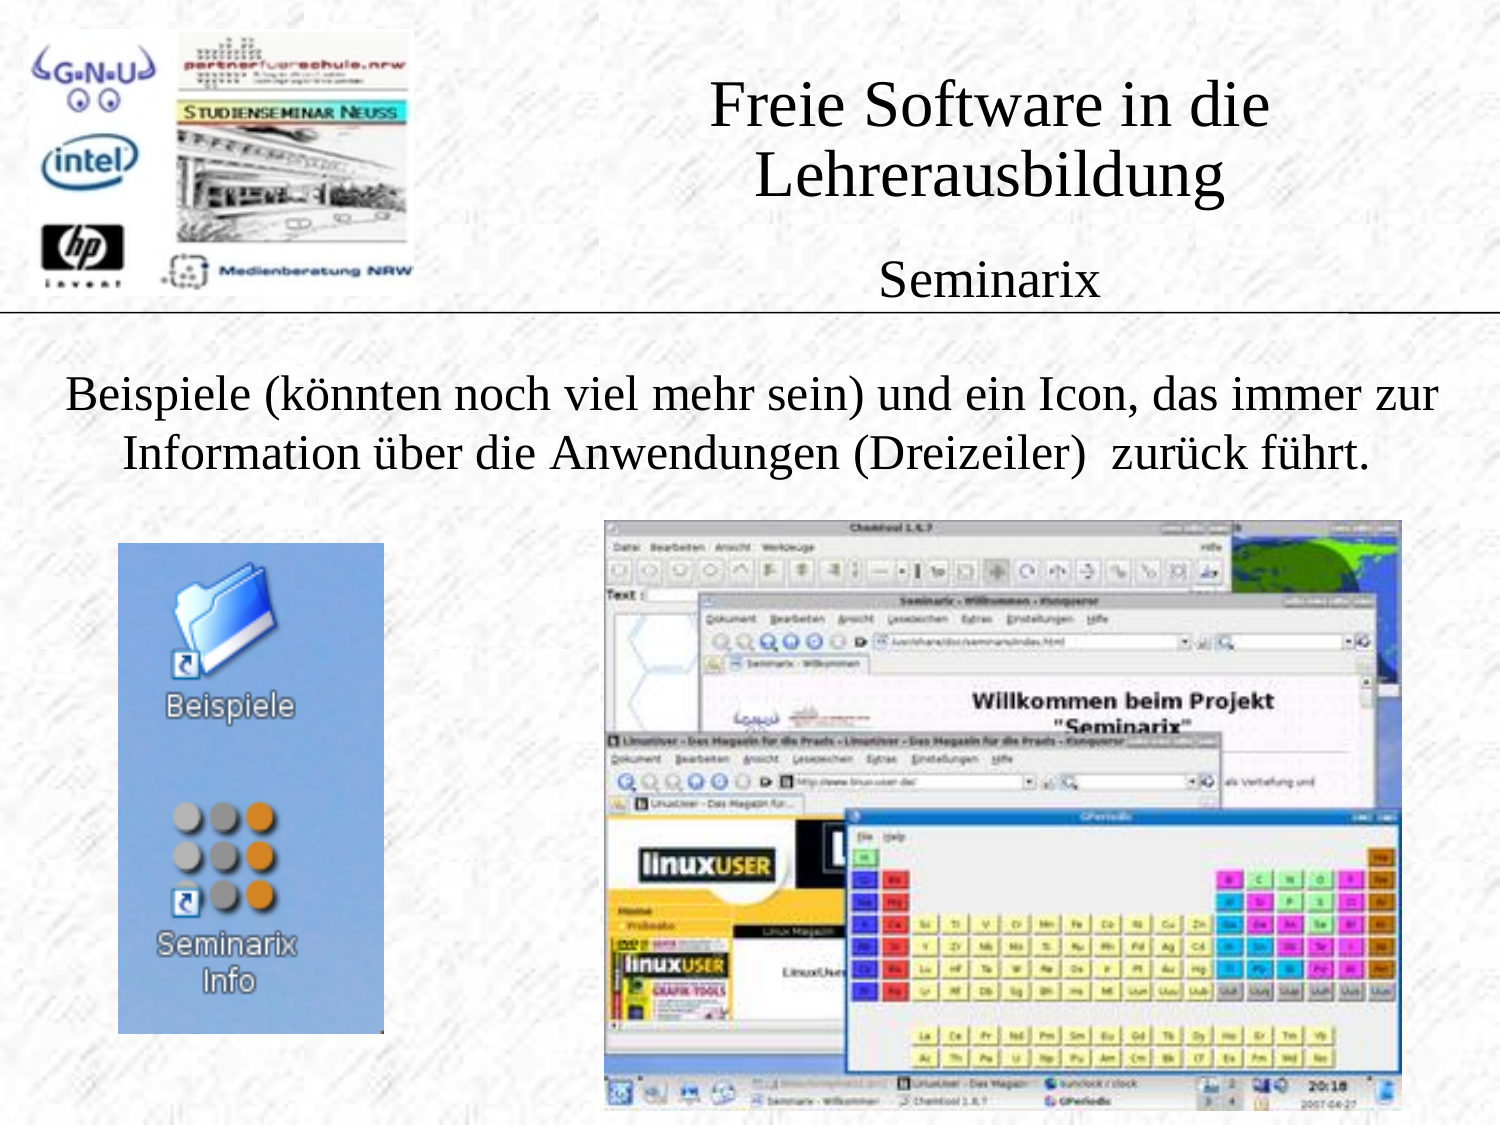

Freie Software in die Lehrerausbildung
Seminarix
Beispiele (könnten noch viel mehr sein) und ein Icon, das immer zur Information über die Anwendungen (Dreizeiler) zurück führt.